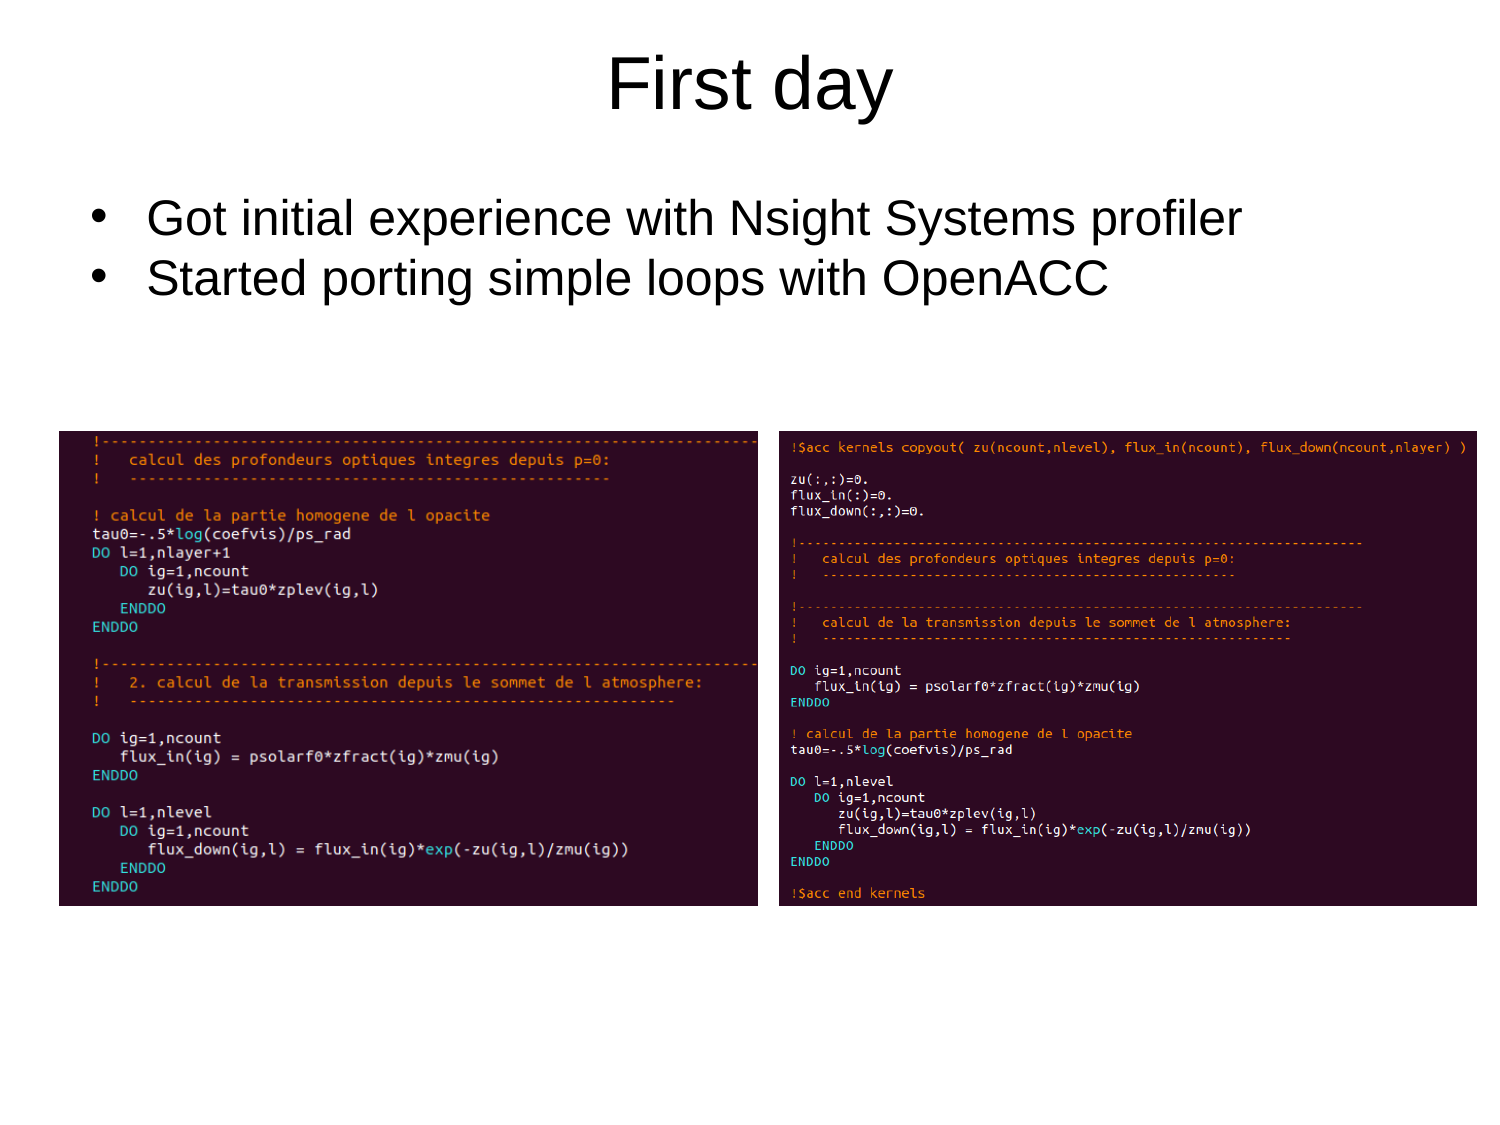

# First day
Got initial experience with Nsight Systems profiler
Started porting simple loops with OpenACC